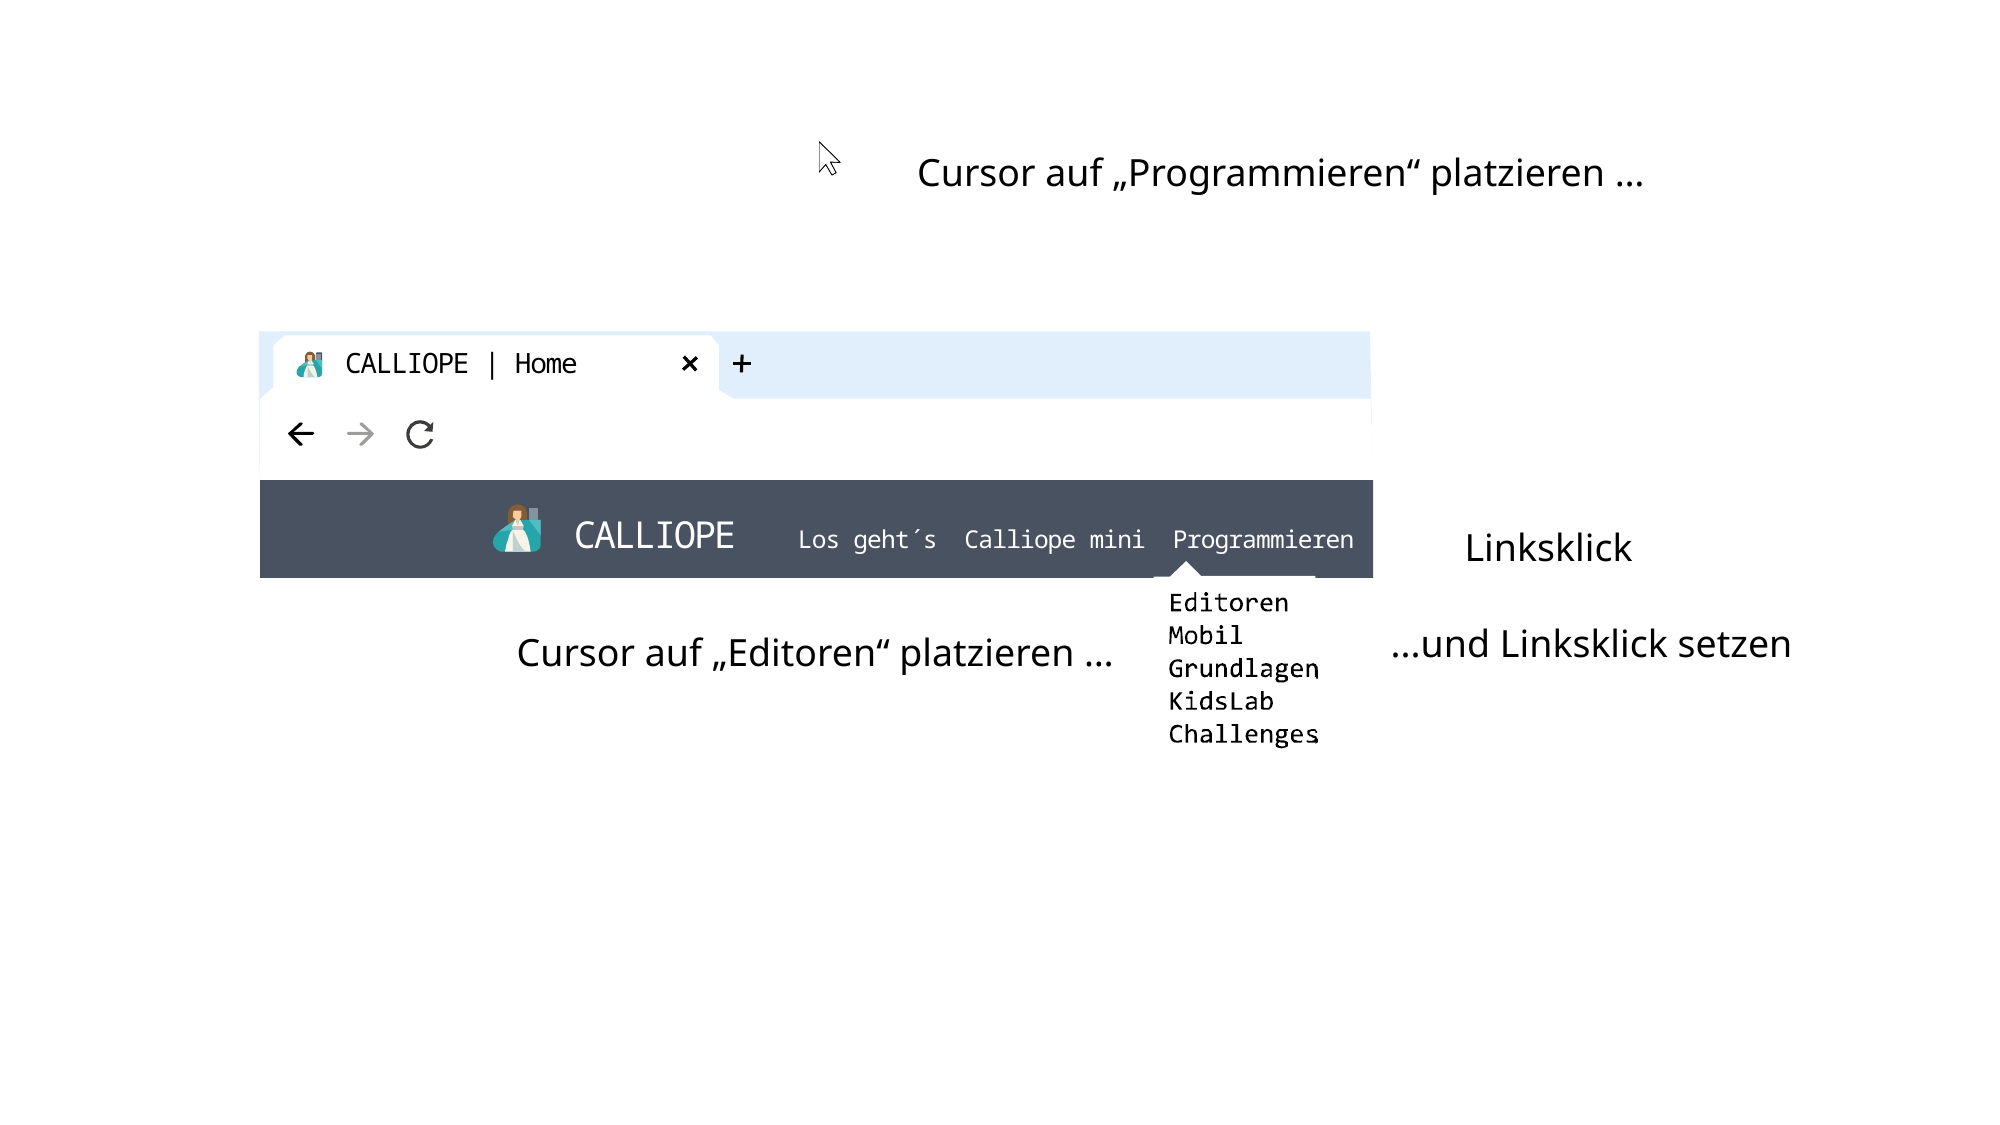

Cursor auf „Programmieren“ platzieren …
Linksklick
...und Linksklick setzen
Cursor auf „Editoren“ platzieren …